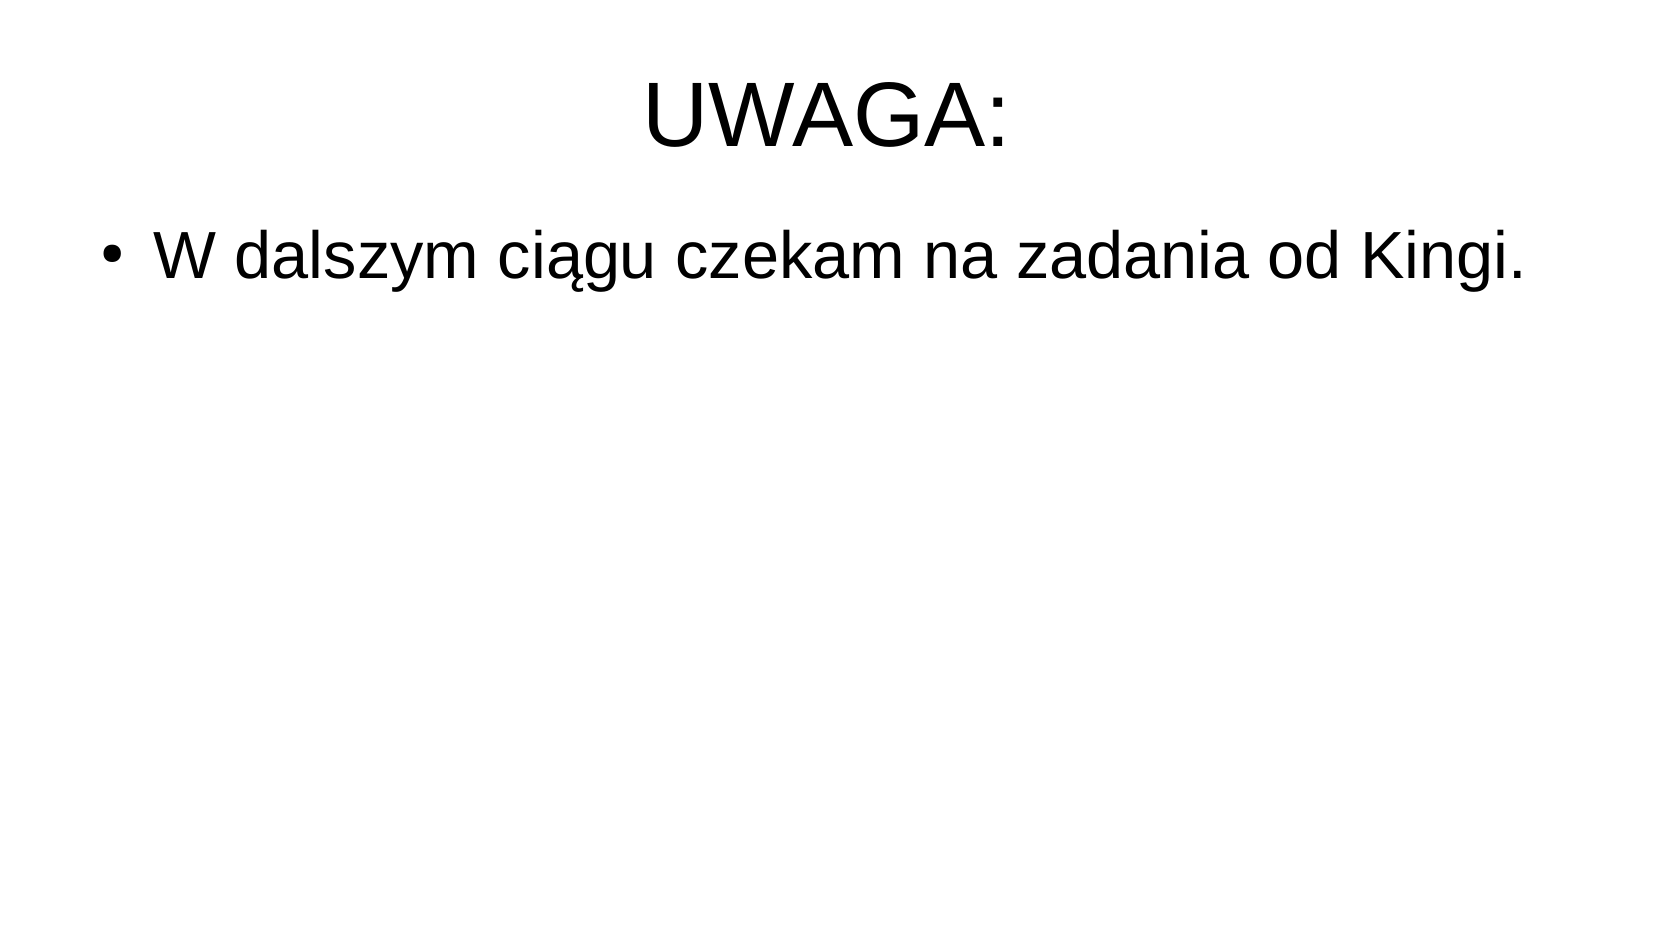

# UWAGA:
W dalszym ciągu czekam na zadania od Kingi.